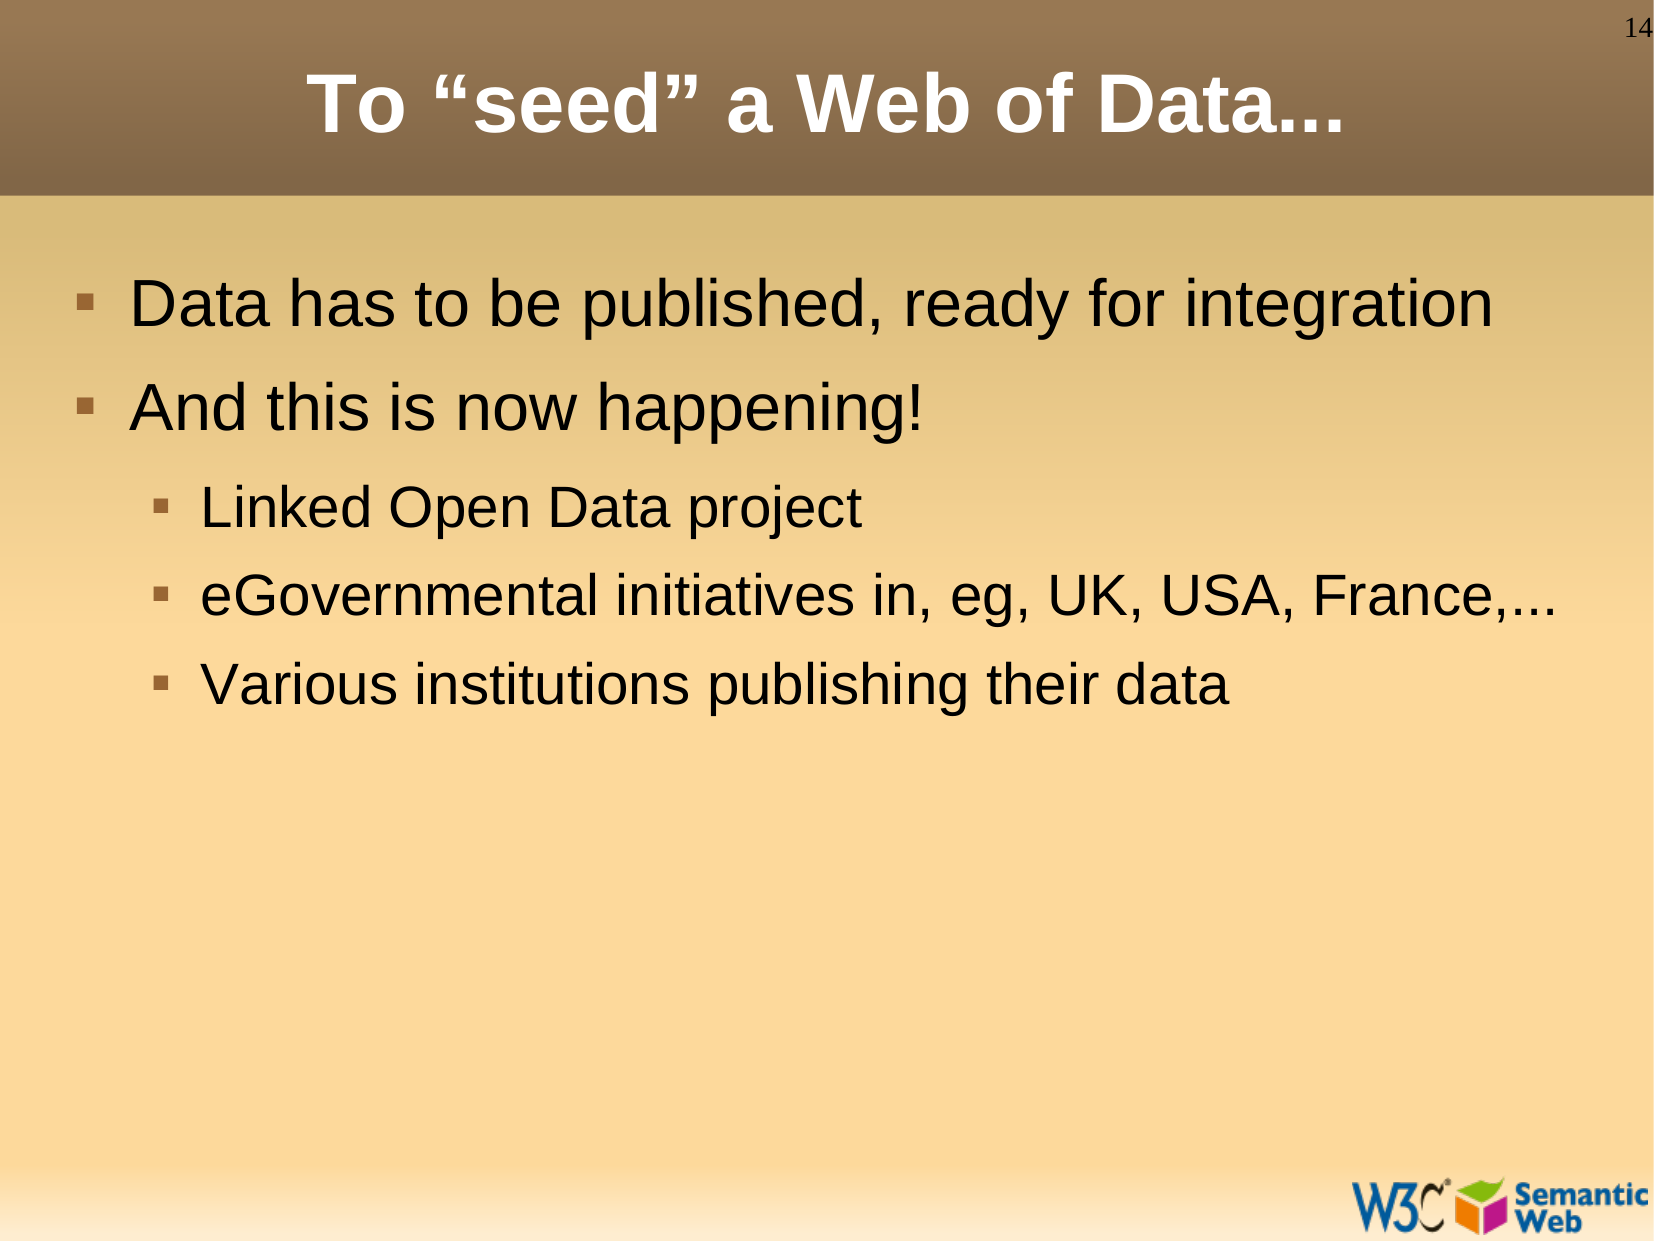

# To “seed” a Web of Data...
14
Data has to be published, ready for integration
And this is now happening!
Linked Open Data project
eGovernmental initiatives in, eg, UK, USA, France,...
Various institutions publishing their data